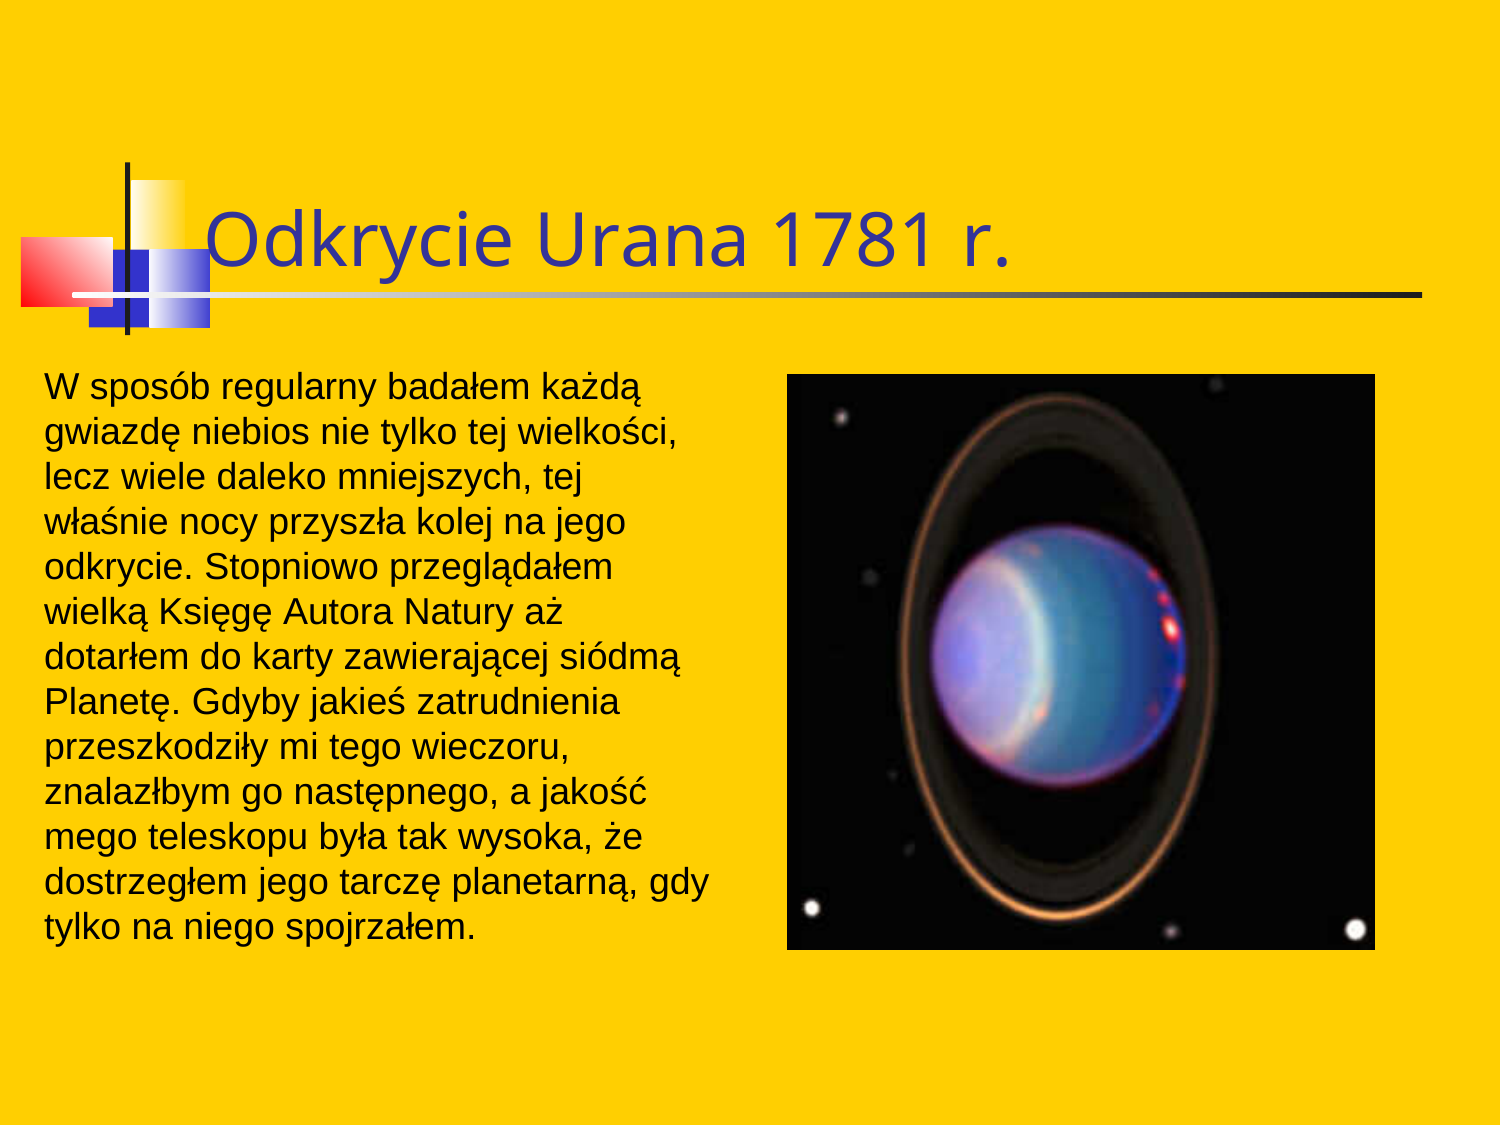

# Odkrycie Urana 1781 r.
W sposób regularny badałem każdą gwiazdę niebios nie tylko tej wielkości, lecz wiele daleko mniejszych, tej właśnie nocy przyszła kolej na jego odkrycie. Stopniowo przeglądałem wielką Księgę Autora Natury aż dotarłem do karty zawierającej siódmą Planetę. Gdyby jakieś zatrudnienia przeszkodziły mi tego wieczoru, znalazłbym go następnego, a jakość mego teleskopu była tak wysoka, że dostrzegłem jego tarczę planetarną, gdy tylko na niego spojrzałem.